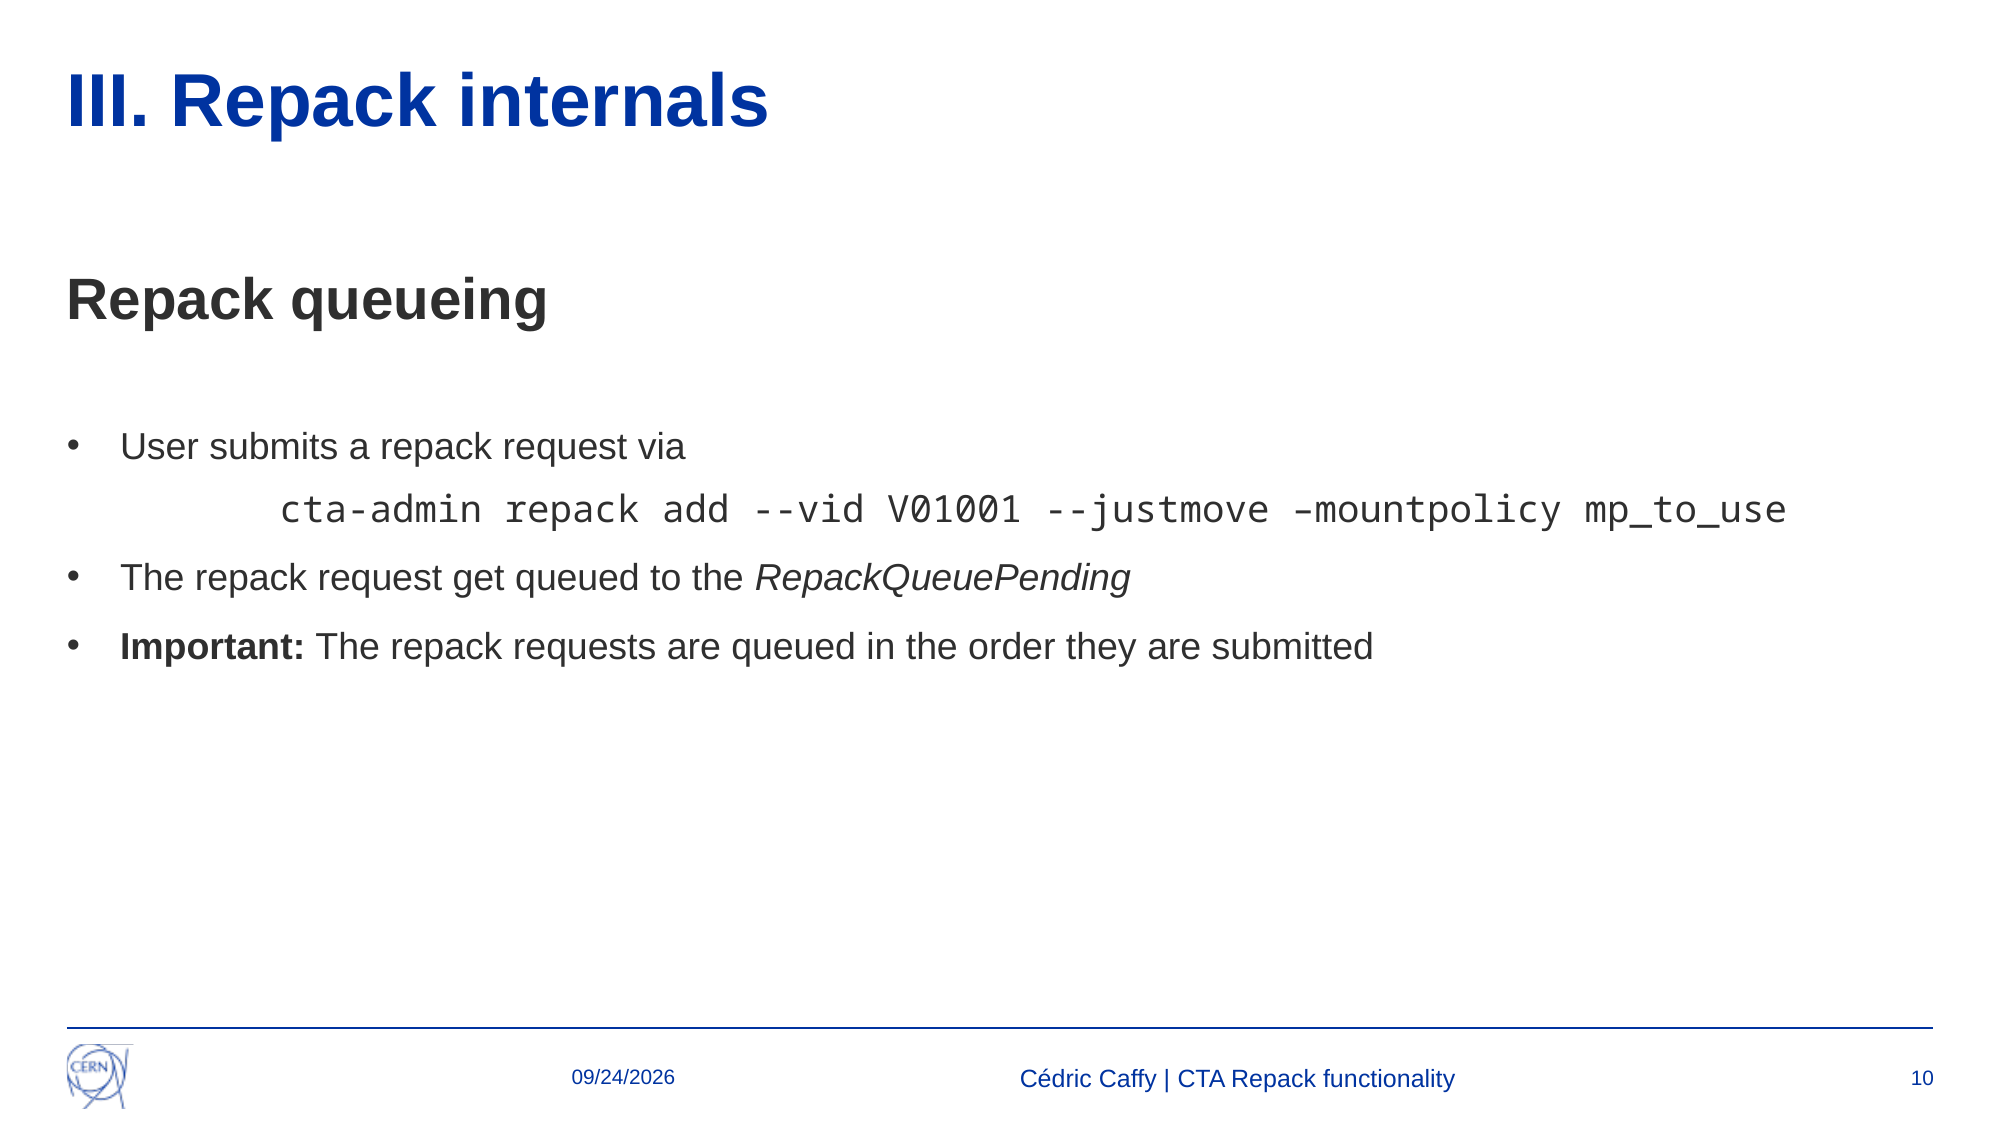

III. Repack internals
# Repack queueing
User submits a repack request via
cta-admin repack add --vid V01001 --justmove –mountpolicy mp_to_use
The repack request get queued to the RepackQueuePending
Important: The repack requests are queued in the order they are submitted
Cédric Caffy | CTA Repack functionality